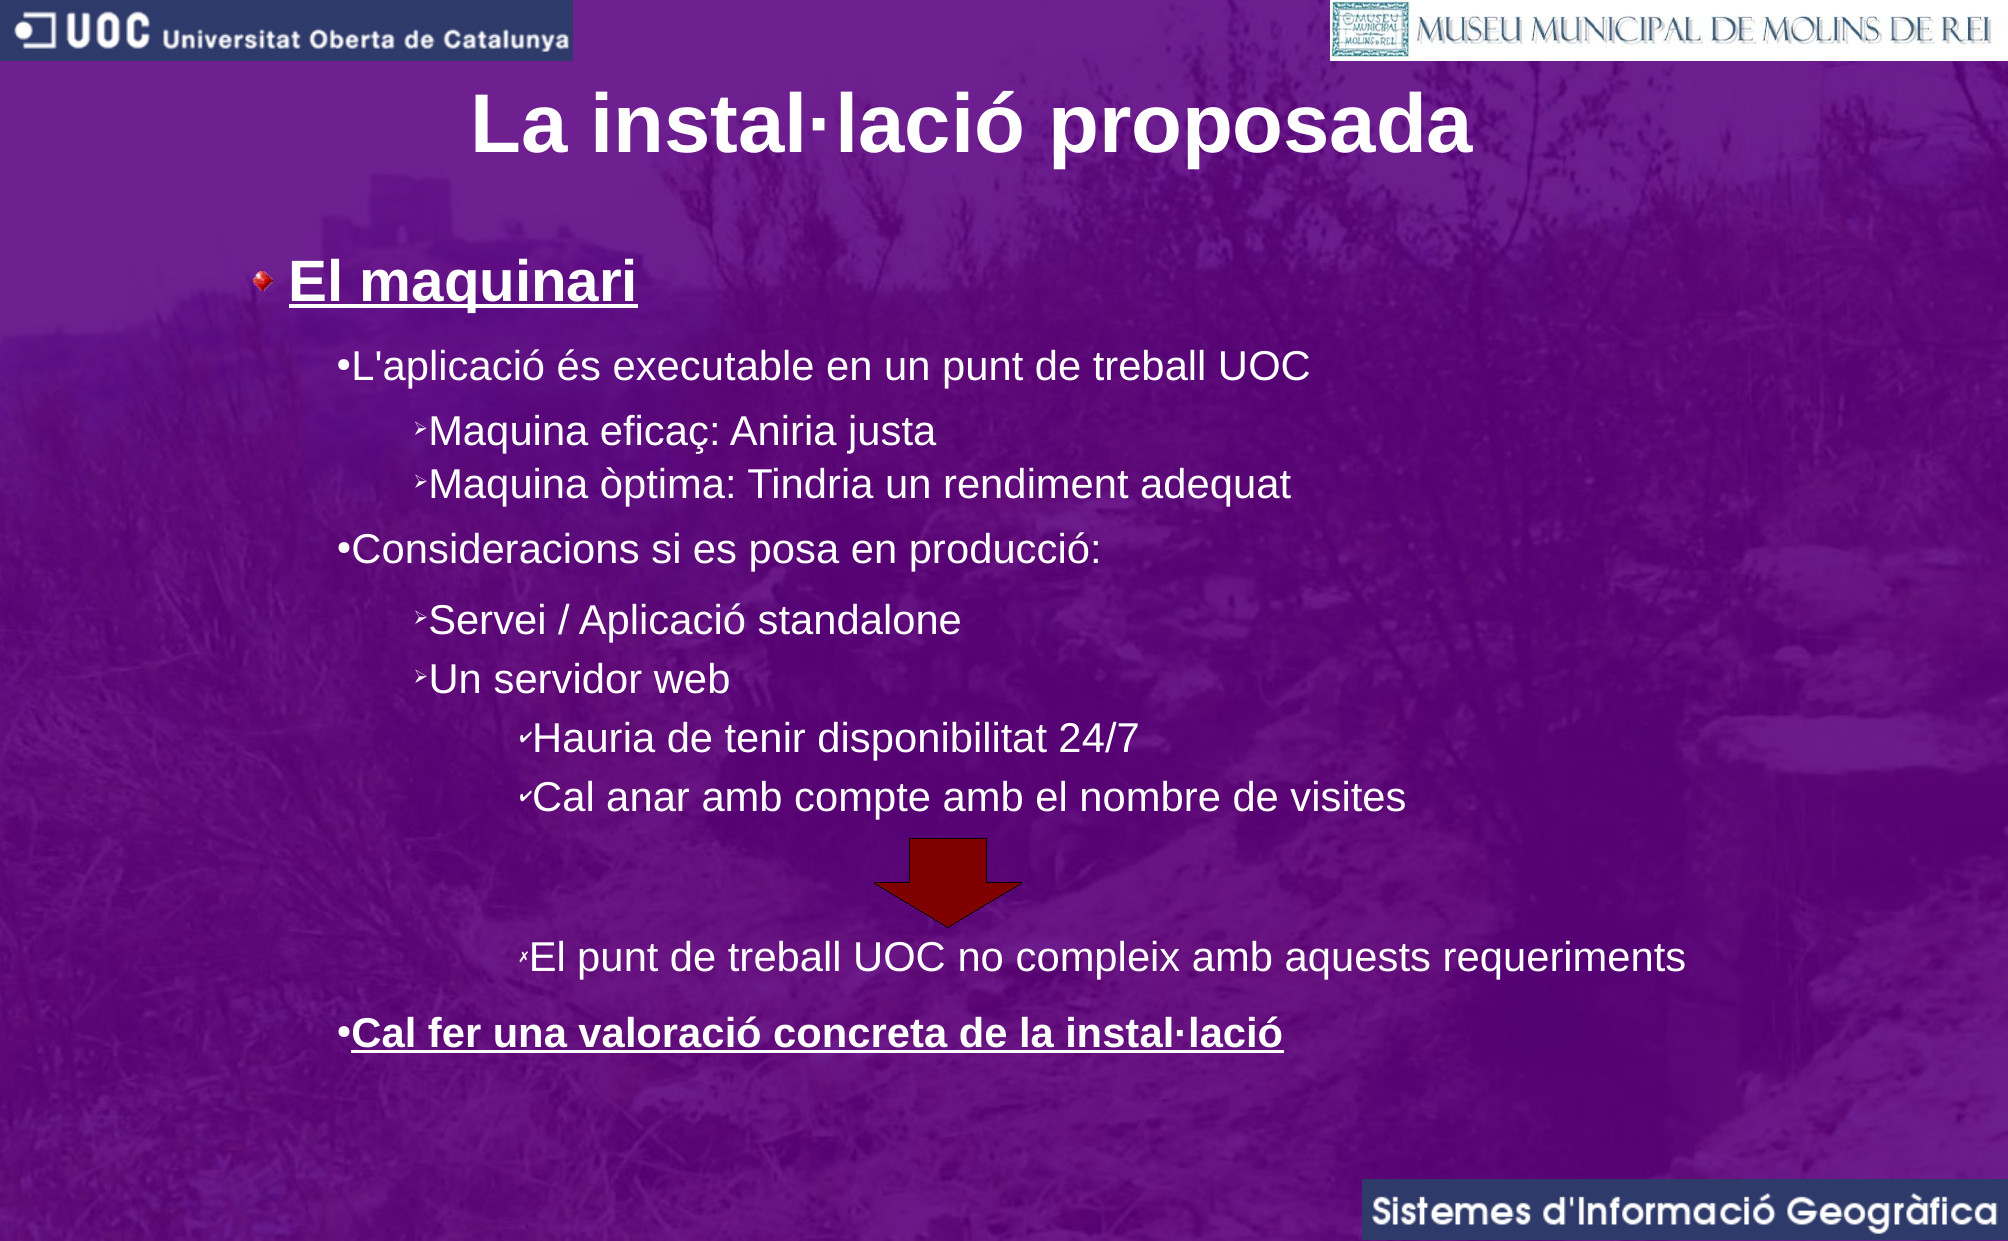

La instal·lació proposada
 El maquinari
L'aplicació és executable en un punt de treball UOC
Maquina eficaç: Aniria justa
Maquina òptima: Tindria un rendiment adequat
Consideracions si es posa en producció:
Servei / Aplicació standalone
Un servidor web
Hauria de tenir disponibilitat 24/7
Cal anar amb compte amb el nombre de visites
El punt de treball UOC no compleix amb aquests requeriments
Cal fer una valoració concreta de la instal·lació